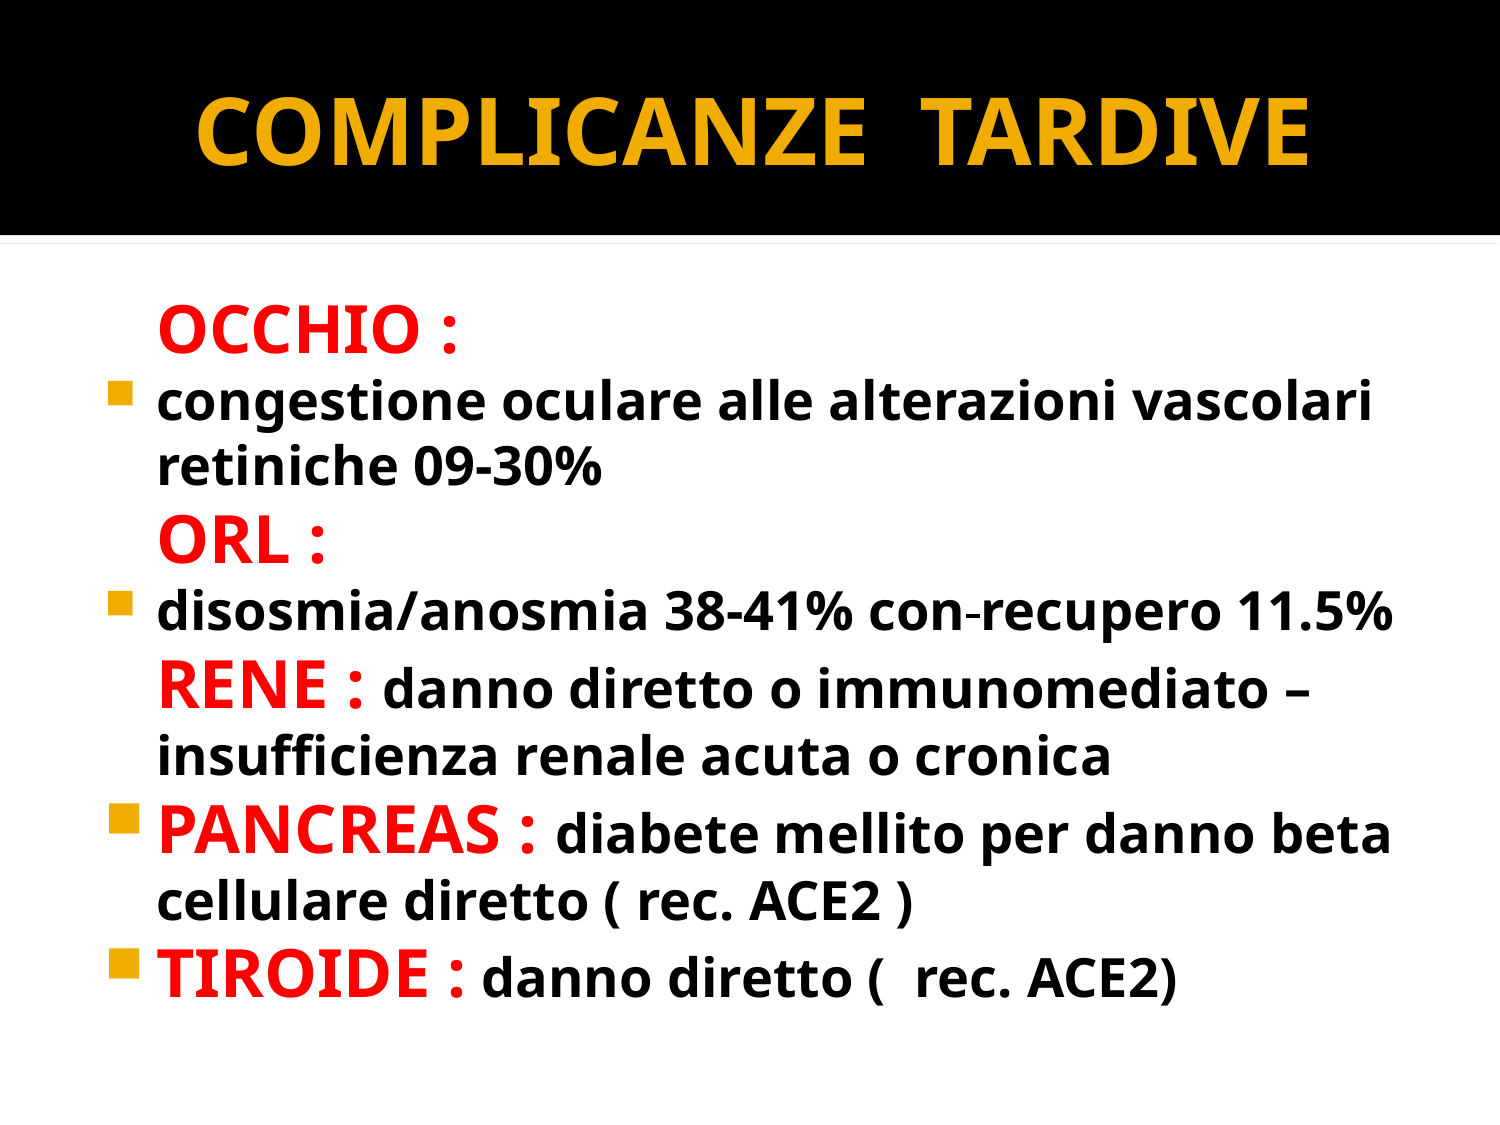

# COMPLICANZE TARDIVE
OCCHIO :
congestione oculare alle alterazioni vascolari retiniche 09-30%
ORL :
disosmia/anosmia 38-41% con recupero 11.5%
RENE : danno diretto o immunomediato – insufficienza renale acuta o cronica
PANCREAS : diabete mellito per danno beta cellulare diretto ( rec. ACE2 )
TIROIDE : danno diretto ( rec. ACE2)